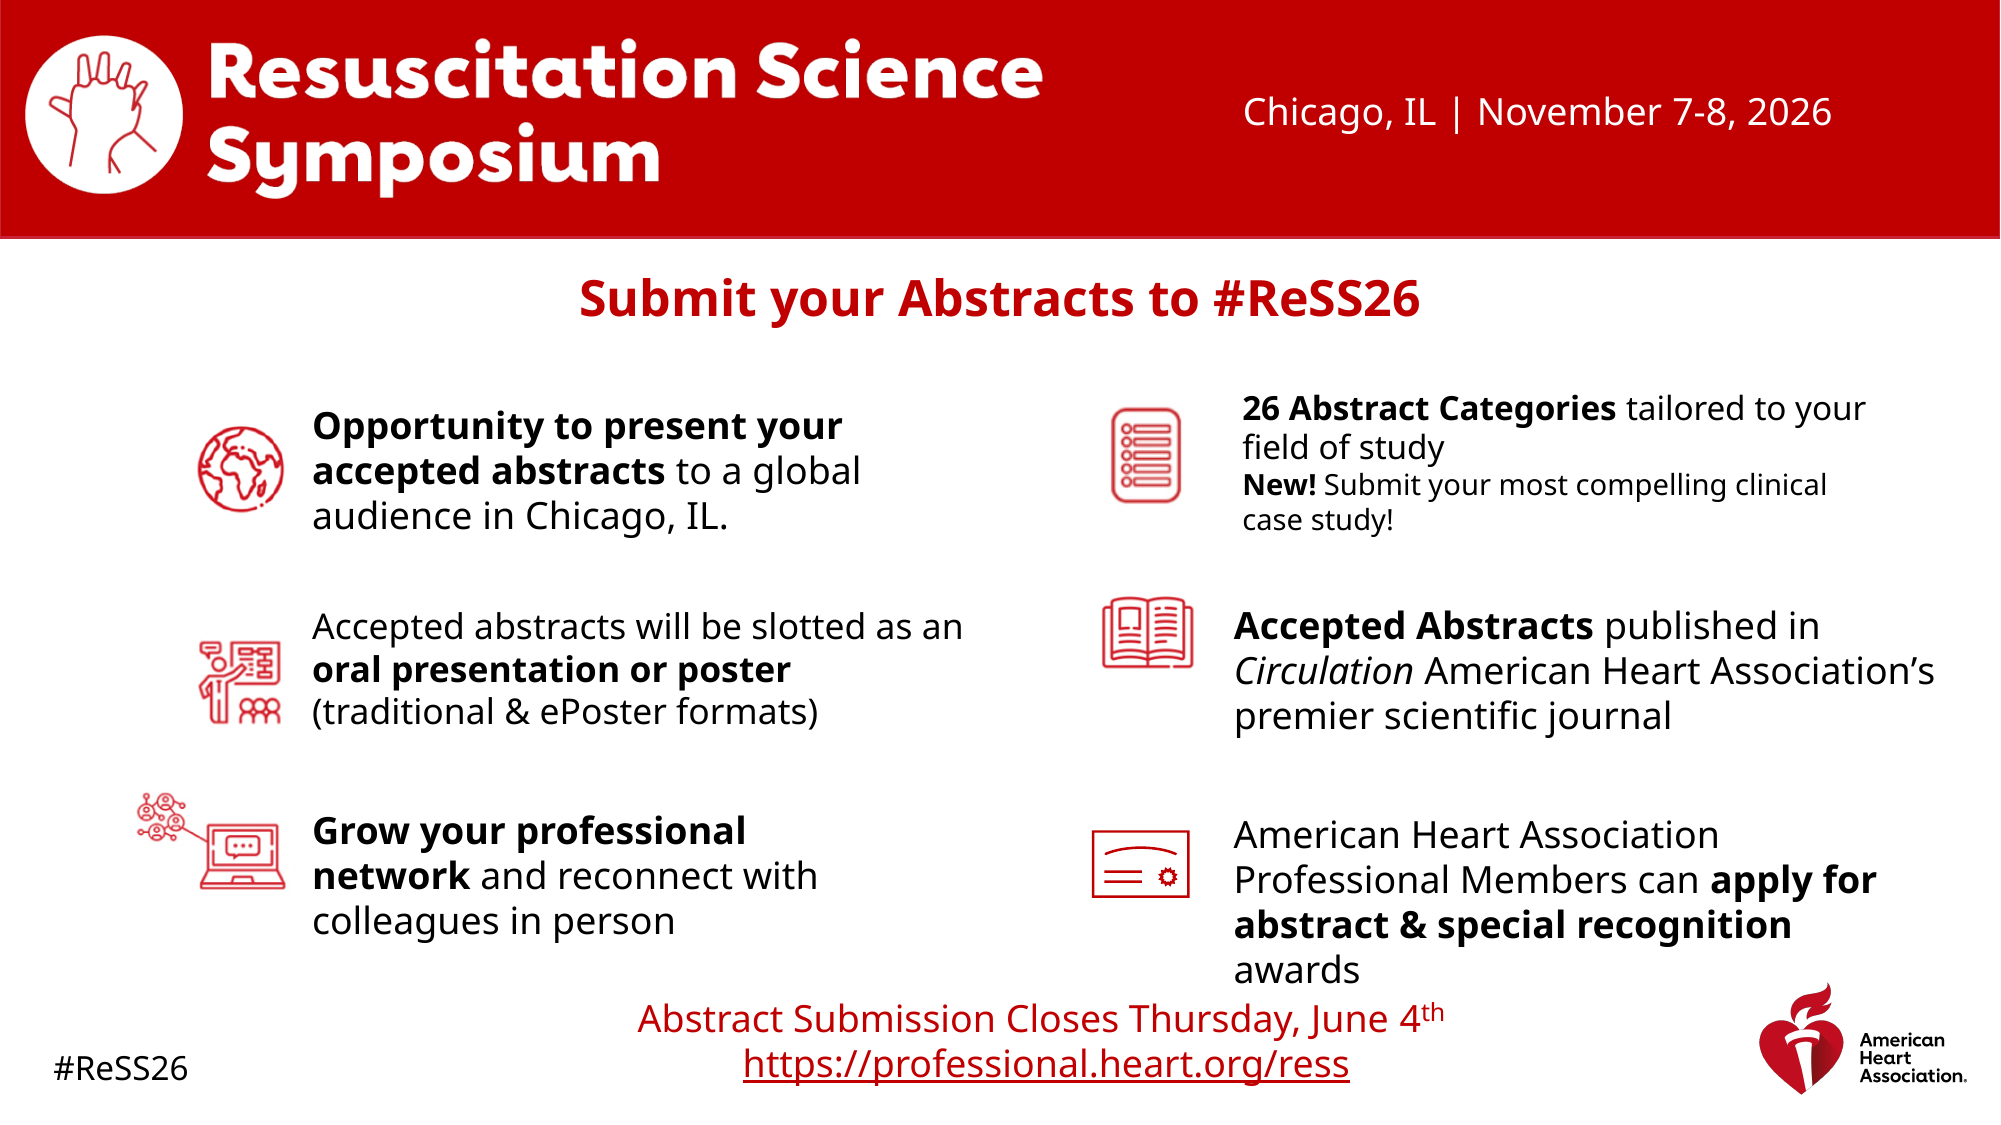

Chicago, IL | November 7-8, 2026
Submit your Abstracts to #ReSS26
26 Abstract Categories tailored to your field of study
New! Submit your most compelling clinical case study!
Opportunity to present your accepted abstracts to a global audience in Chicago, IL.
Accepted Abstracts published in Circulation American Heart Association’s premier scientific journal
Accepted abstracts will be slotted as an oral presentation or poster (traditional & ePoster formats)
Grow your professional network and reconnect with colleagues in person
American Heart Association Professional Members can apply for abstract & special recognition awards
Abstract Submission Closes Thursday, June 4th
https://professional.heart.org/ress
#ReSS26